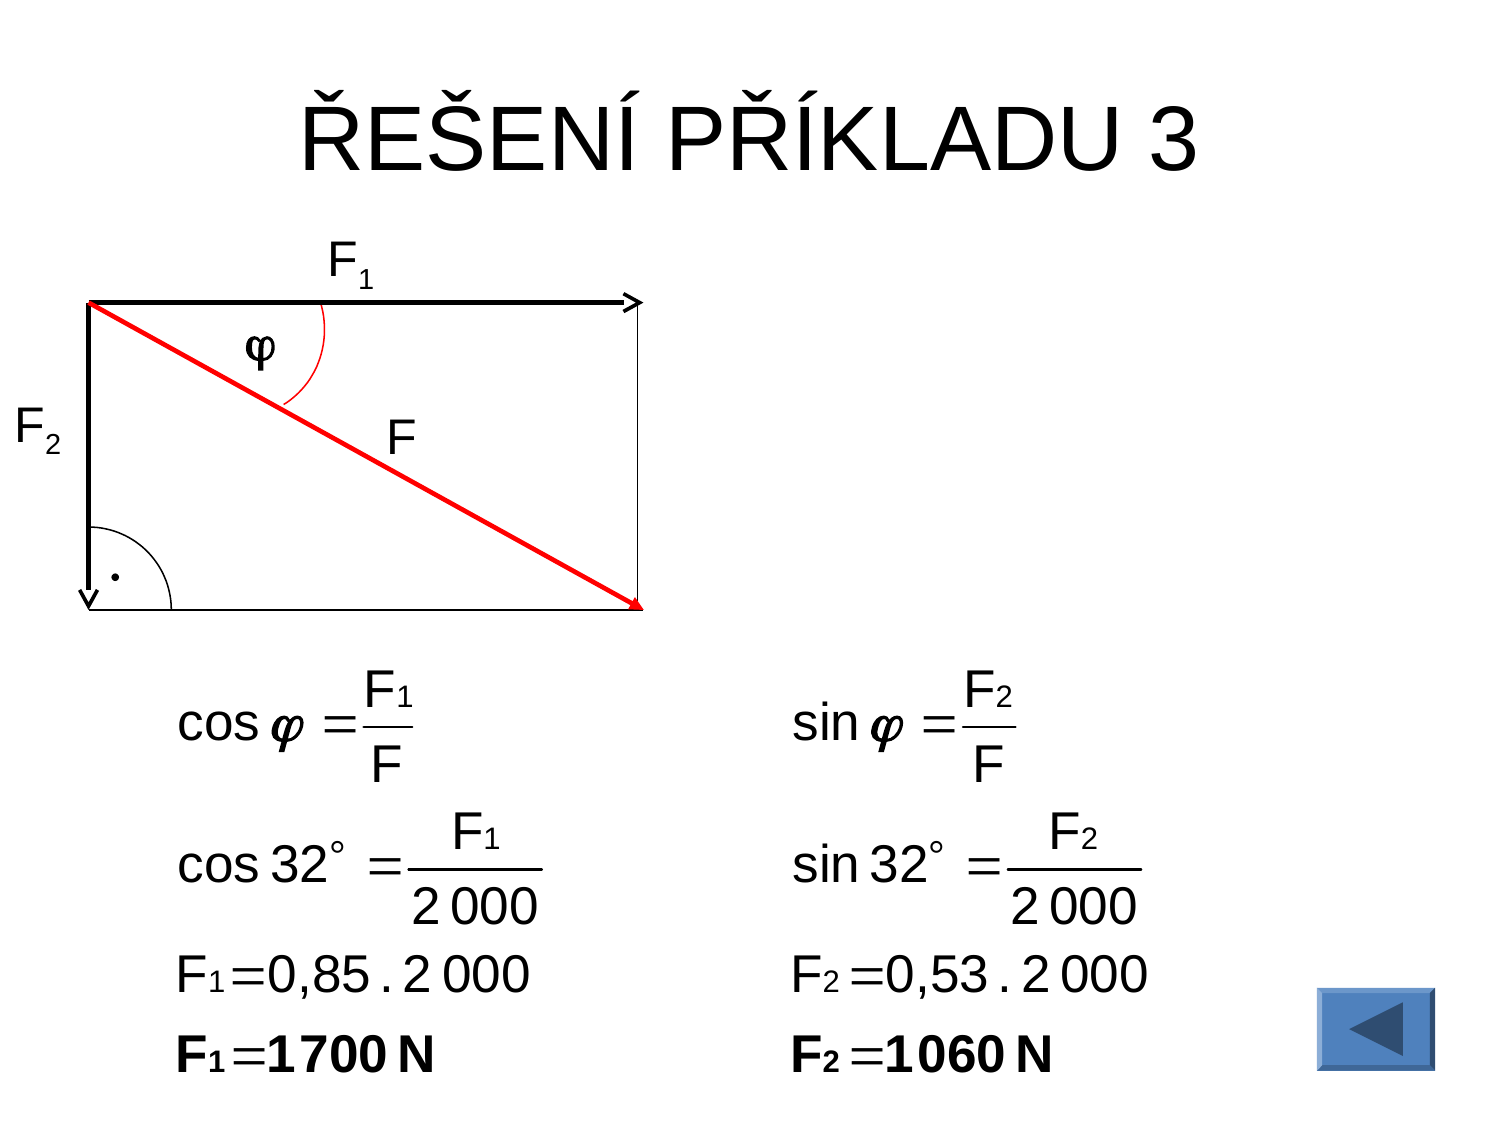

# ŘEŠENÍ PŘÍKLADU 3
F1

F2
F